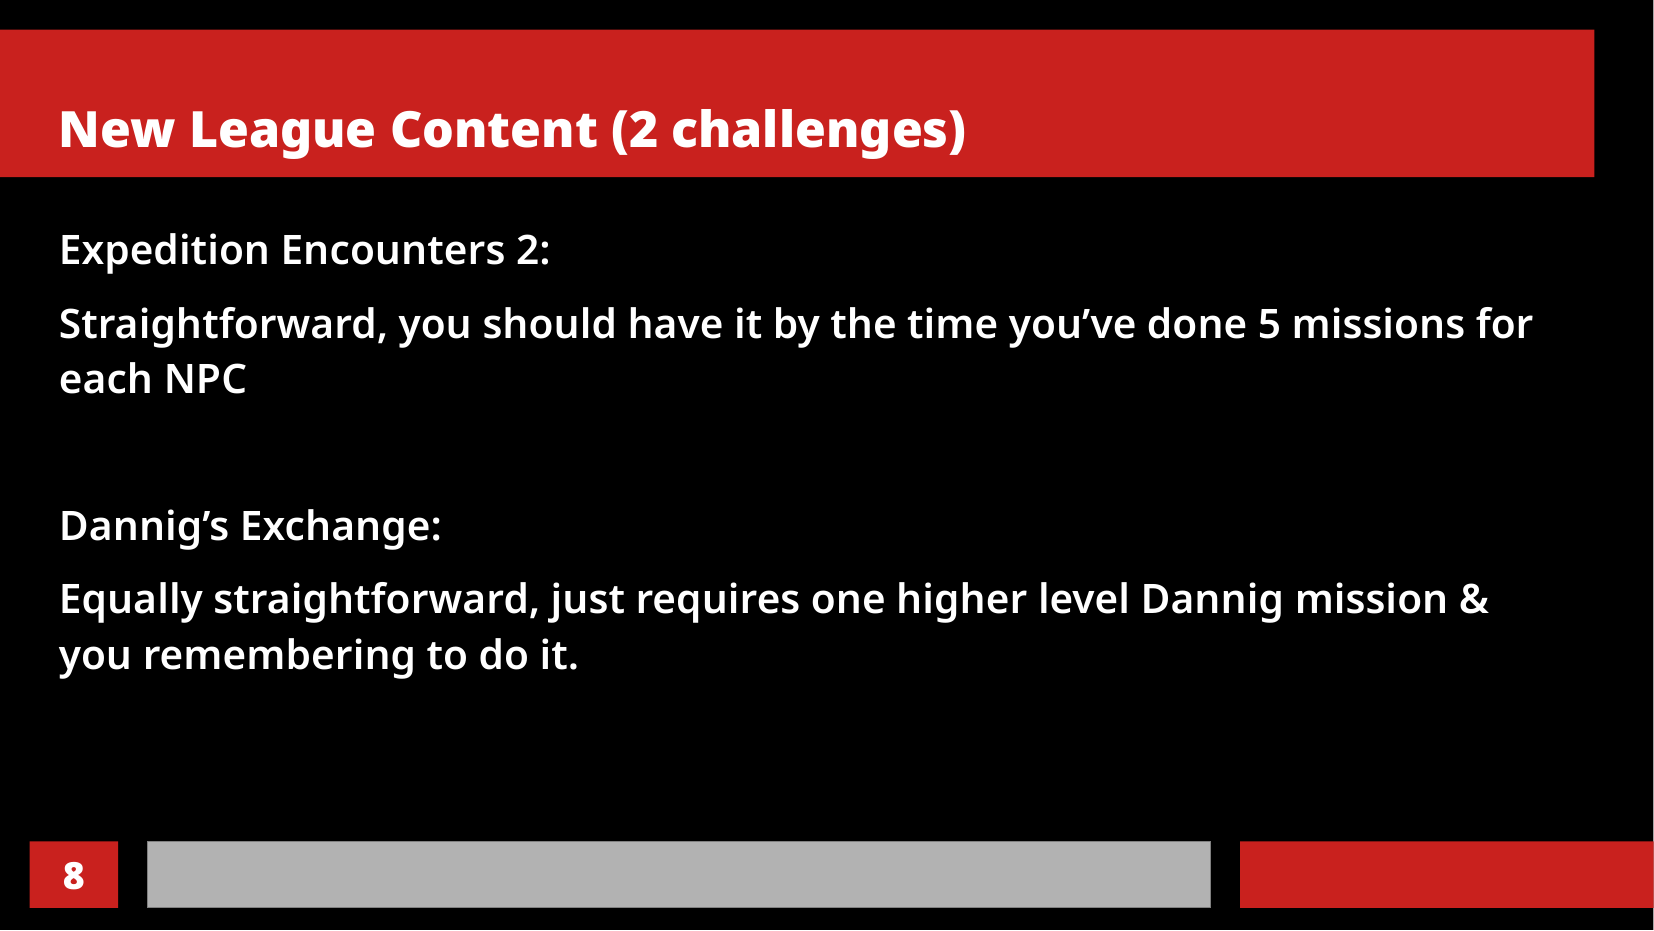

# New League Content (2 challenges)
Expedition Encounters 2:
Straightforward, you should have it by the time you’ve done 5 missions for each NPC
Dannig’s Exchange:
Equally straightforward, just requires one higher level Dannig mission & you remembering to do it.
8